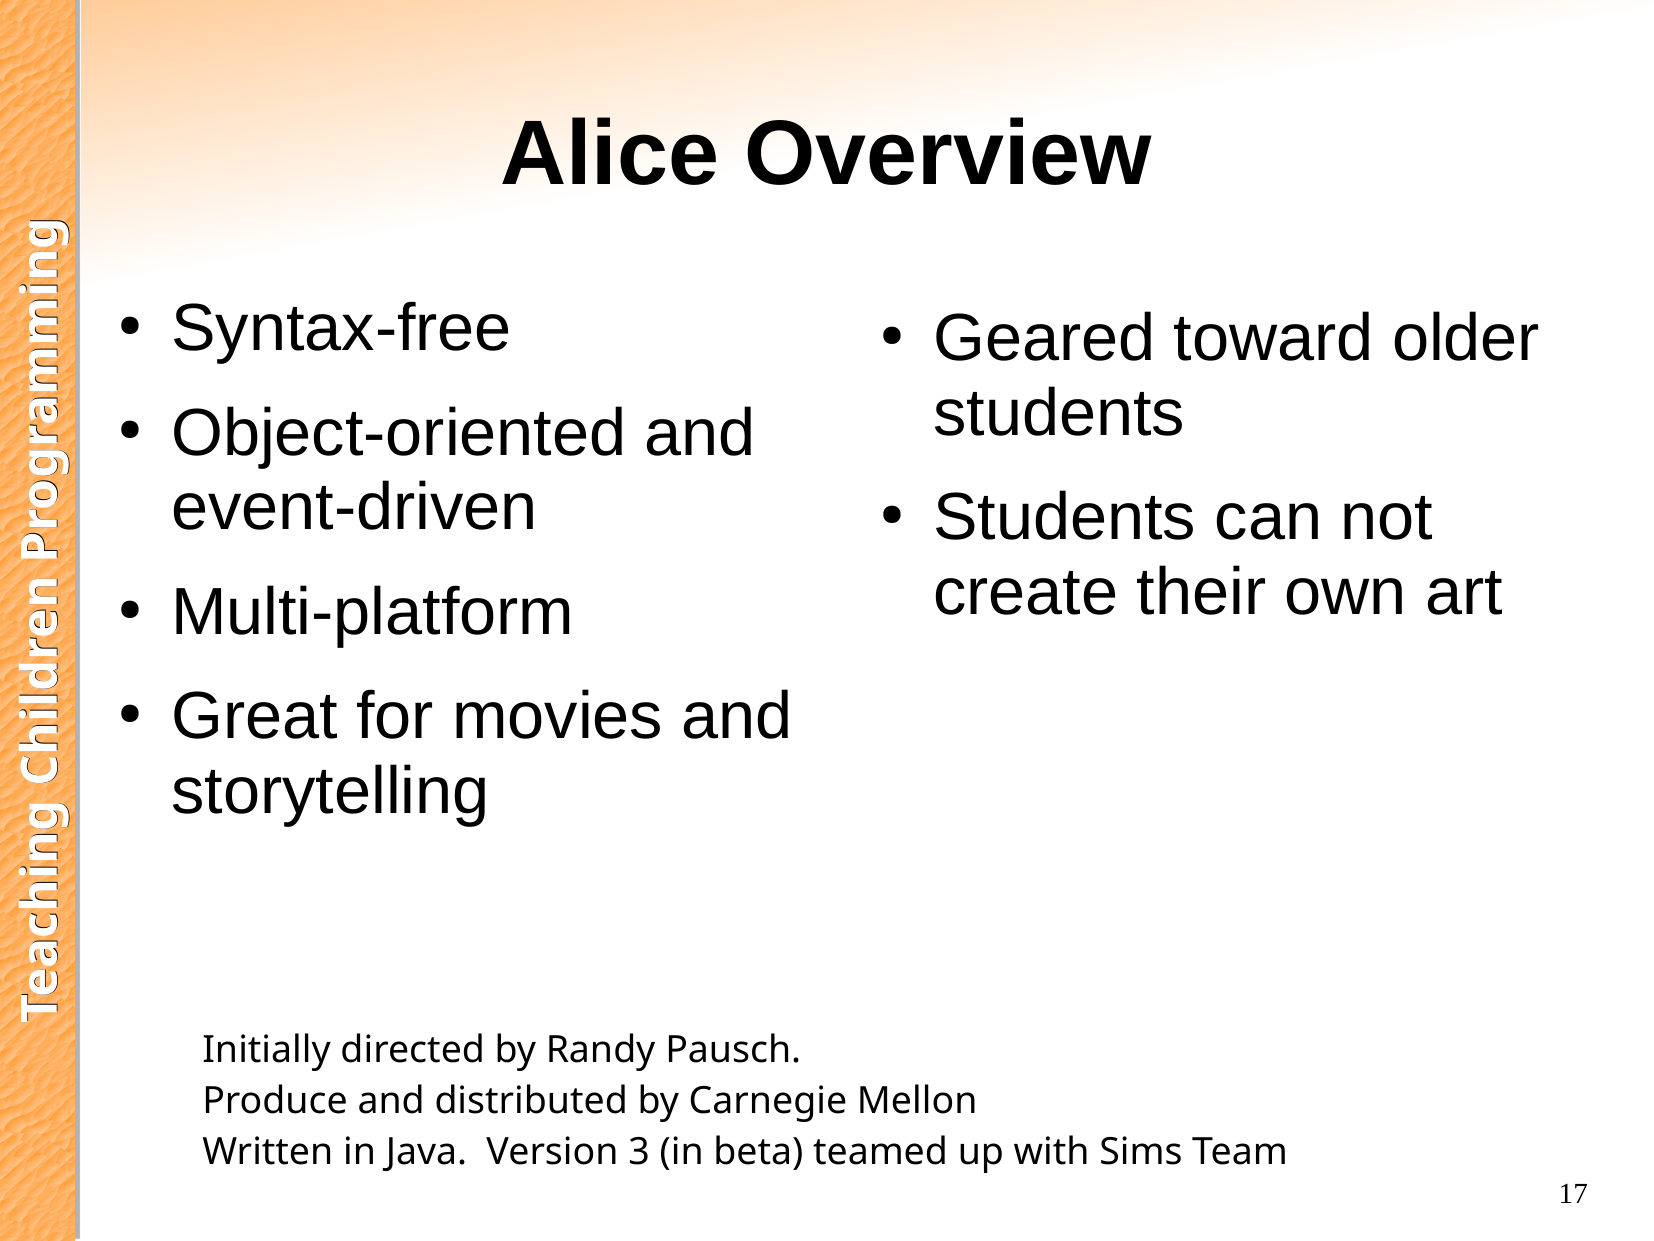

# Alice Overview
Syntax-free
Object-oriented and event-driven
Multi-platform
Great for movies and storytelling
Geared toward older students
Students can not create their own art
Initially directed by Randy Pausch.
Produce and distributed by Carnegie Mellon
Written in Java. Version 3 (in beta) teamed up with Sims Team
17